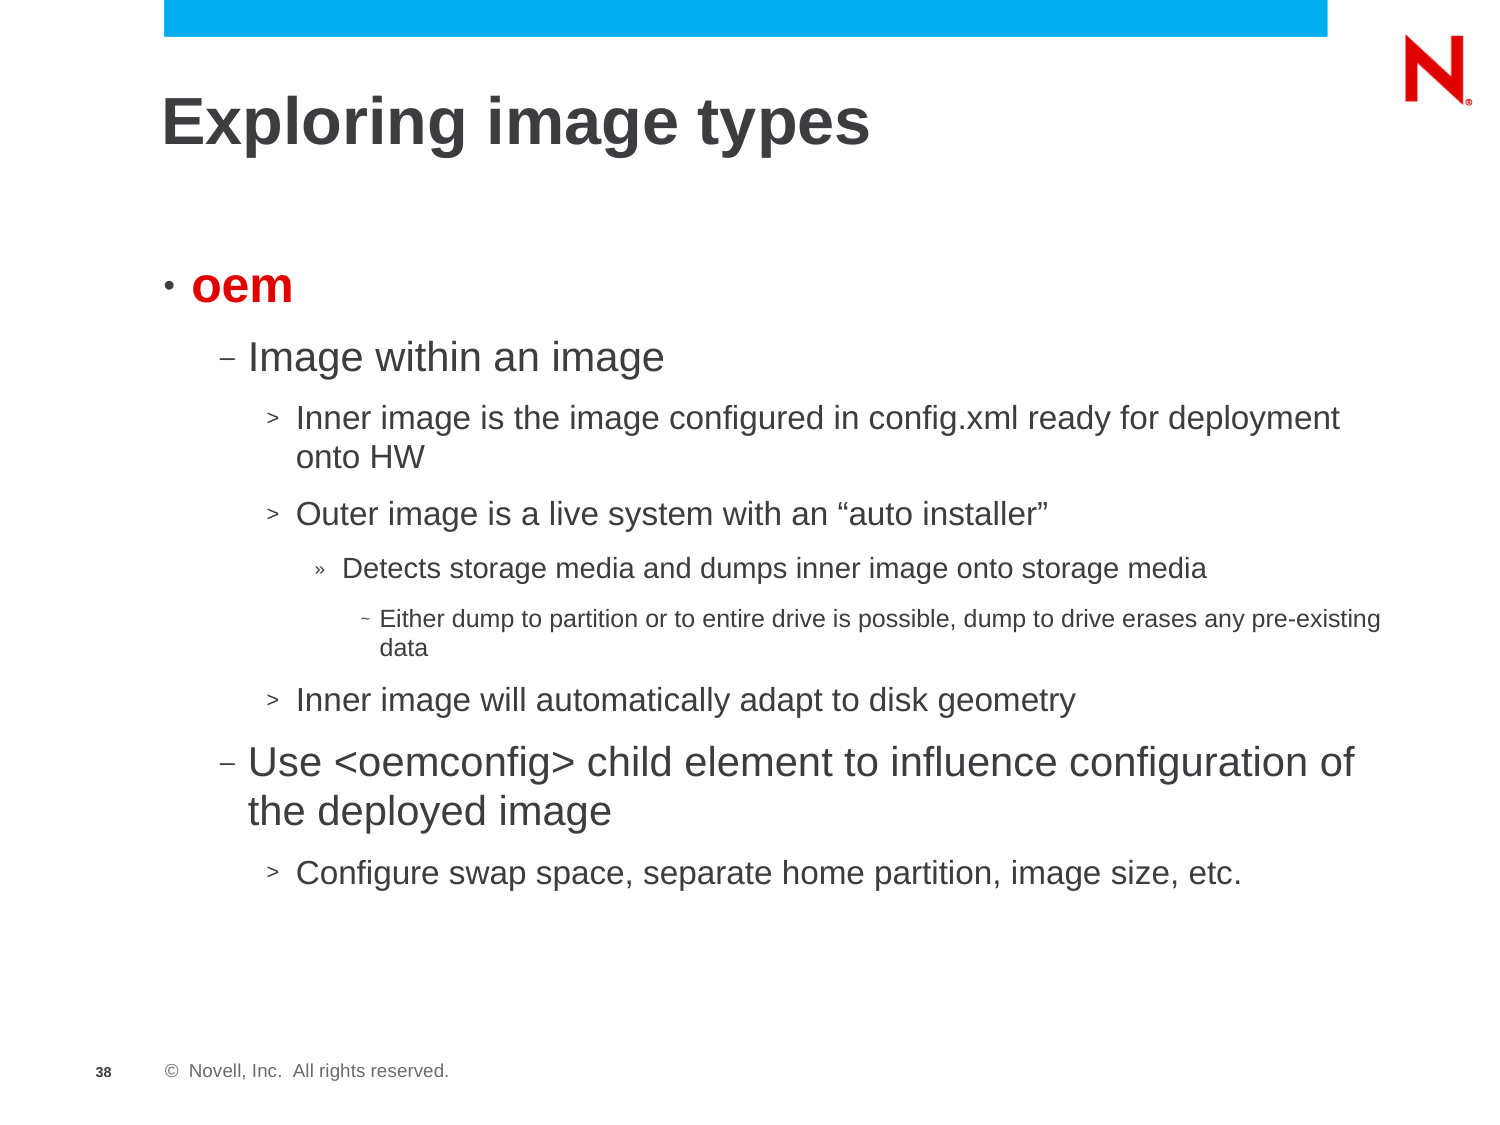

# Exploring image types
oem
Image within an image
Inner image is the image configured in config.xml ready for deployment onto HW
Outer image is a live system with an “auto installer”
Detects storage media and dumps inner image onto storage media
Either dump to partition or to entire drive is possible, dump to drive erases any pre-existing data
Inner image will automatically adapt to disk geometry
Use <oemconfig> child element to influence configuration of the deployed image
Configure swap space, separate home partition, image size, etc.